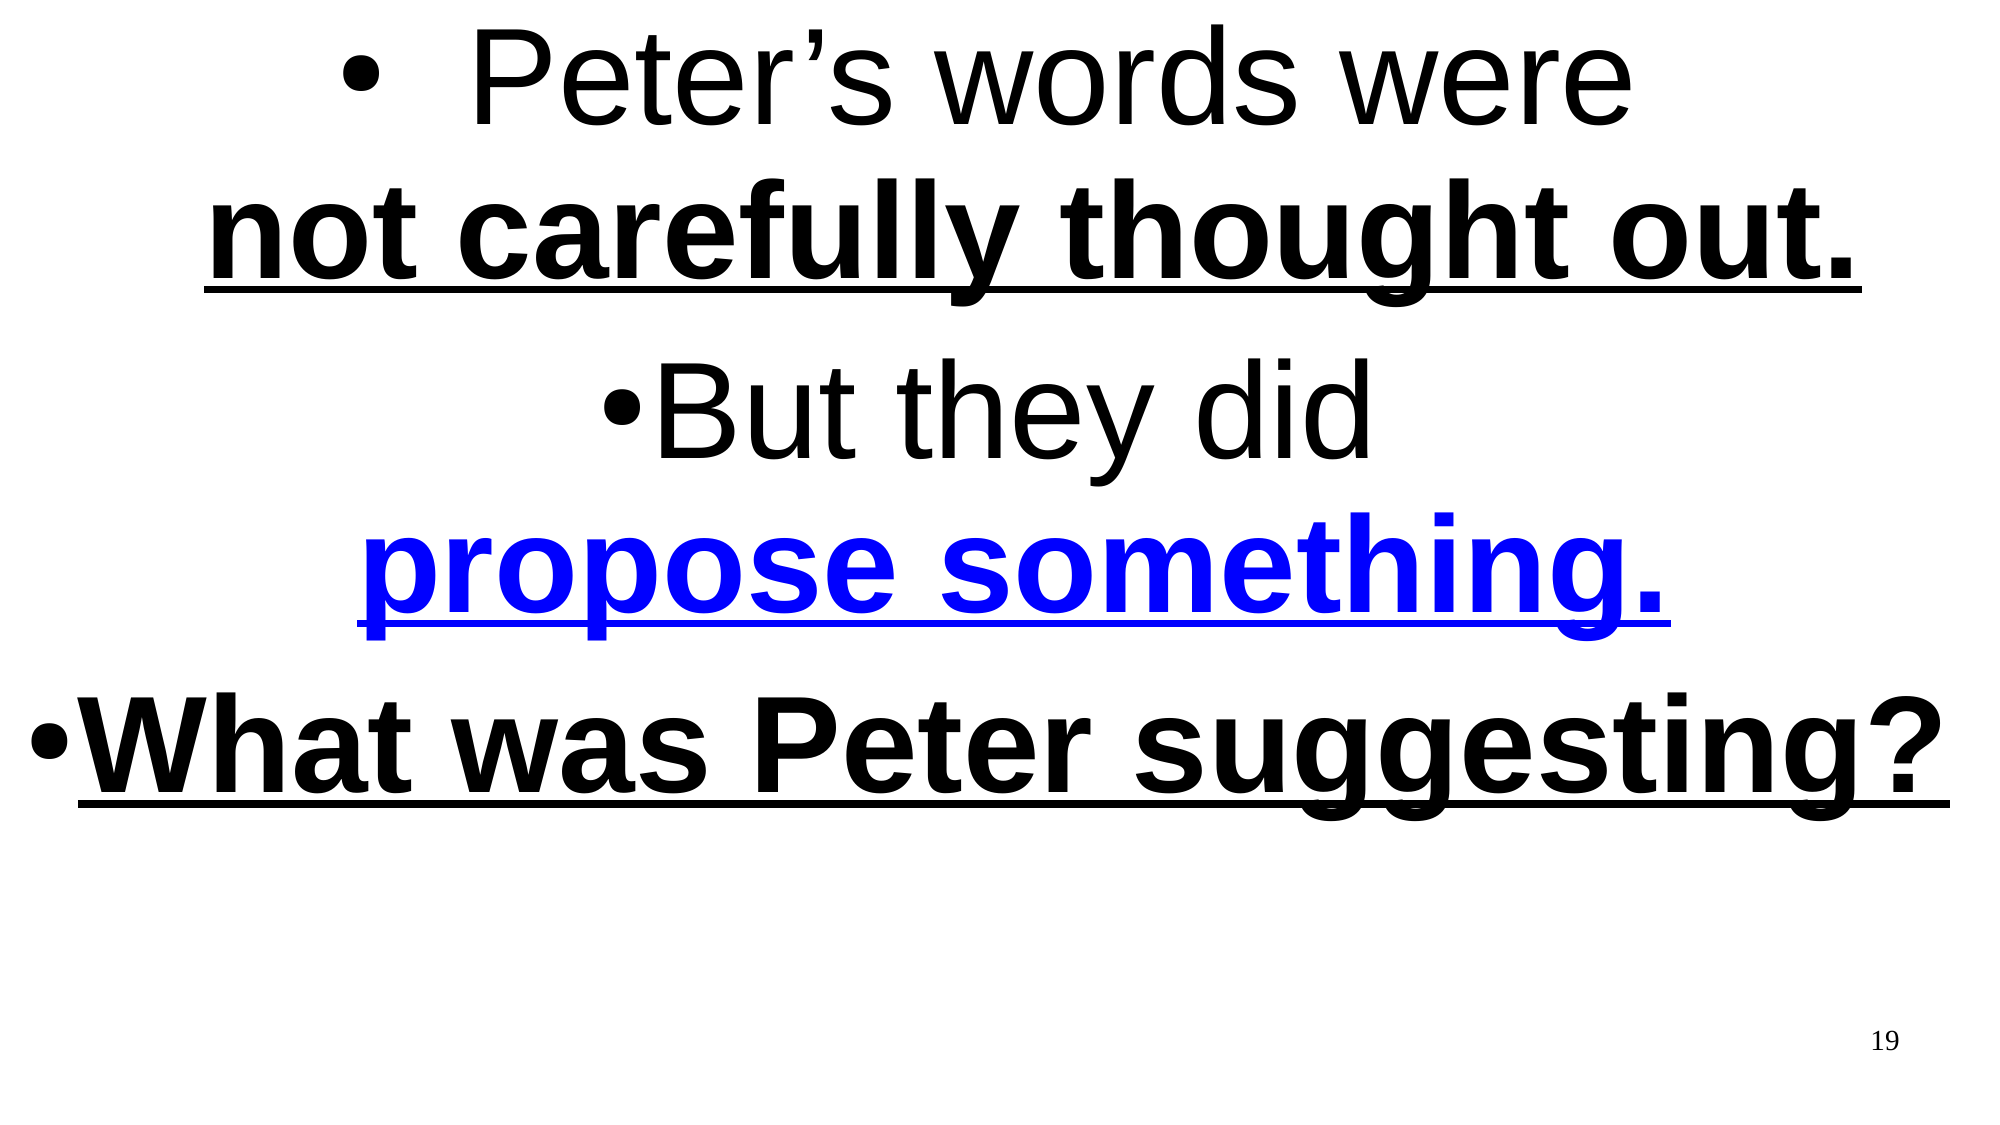

# Peter’s words were not carefully thought out.
But they did
propose something.
What was Peter suggesting?
19